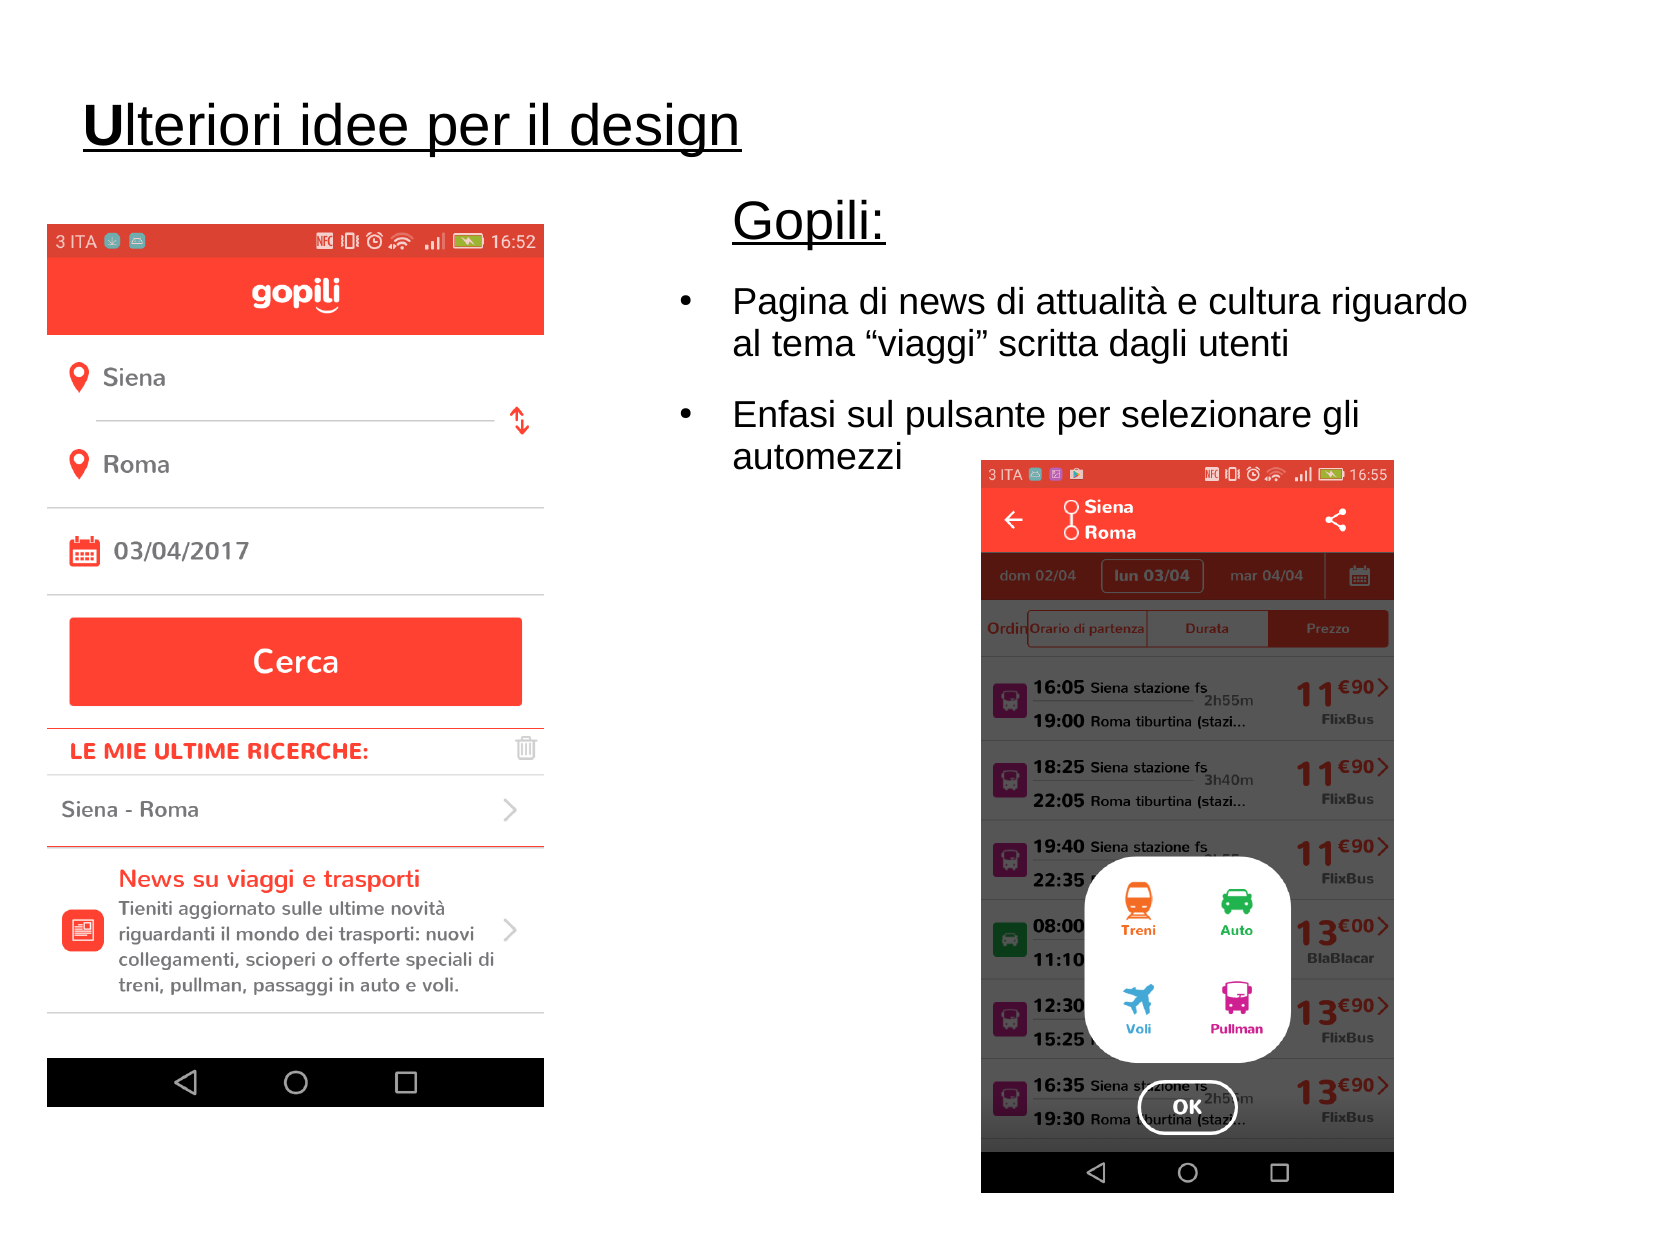

# Ulteriori idee per il design
Gopili:
Pagina di news di attualità e cultura riguardo al tema “viaggi” scritta dagli utenti
Enfasi sul pulsante per selezionare gli automezzi